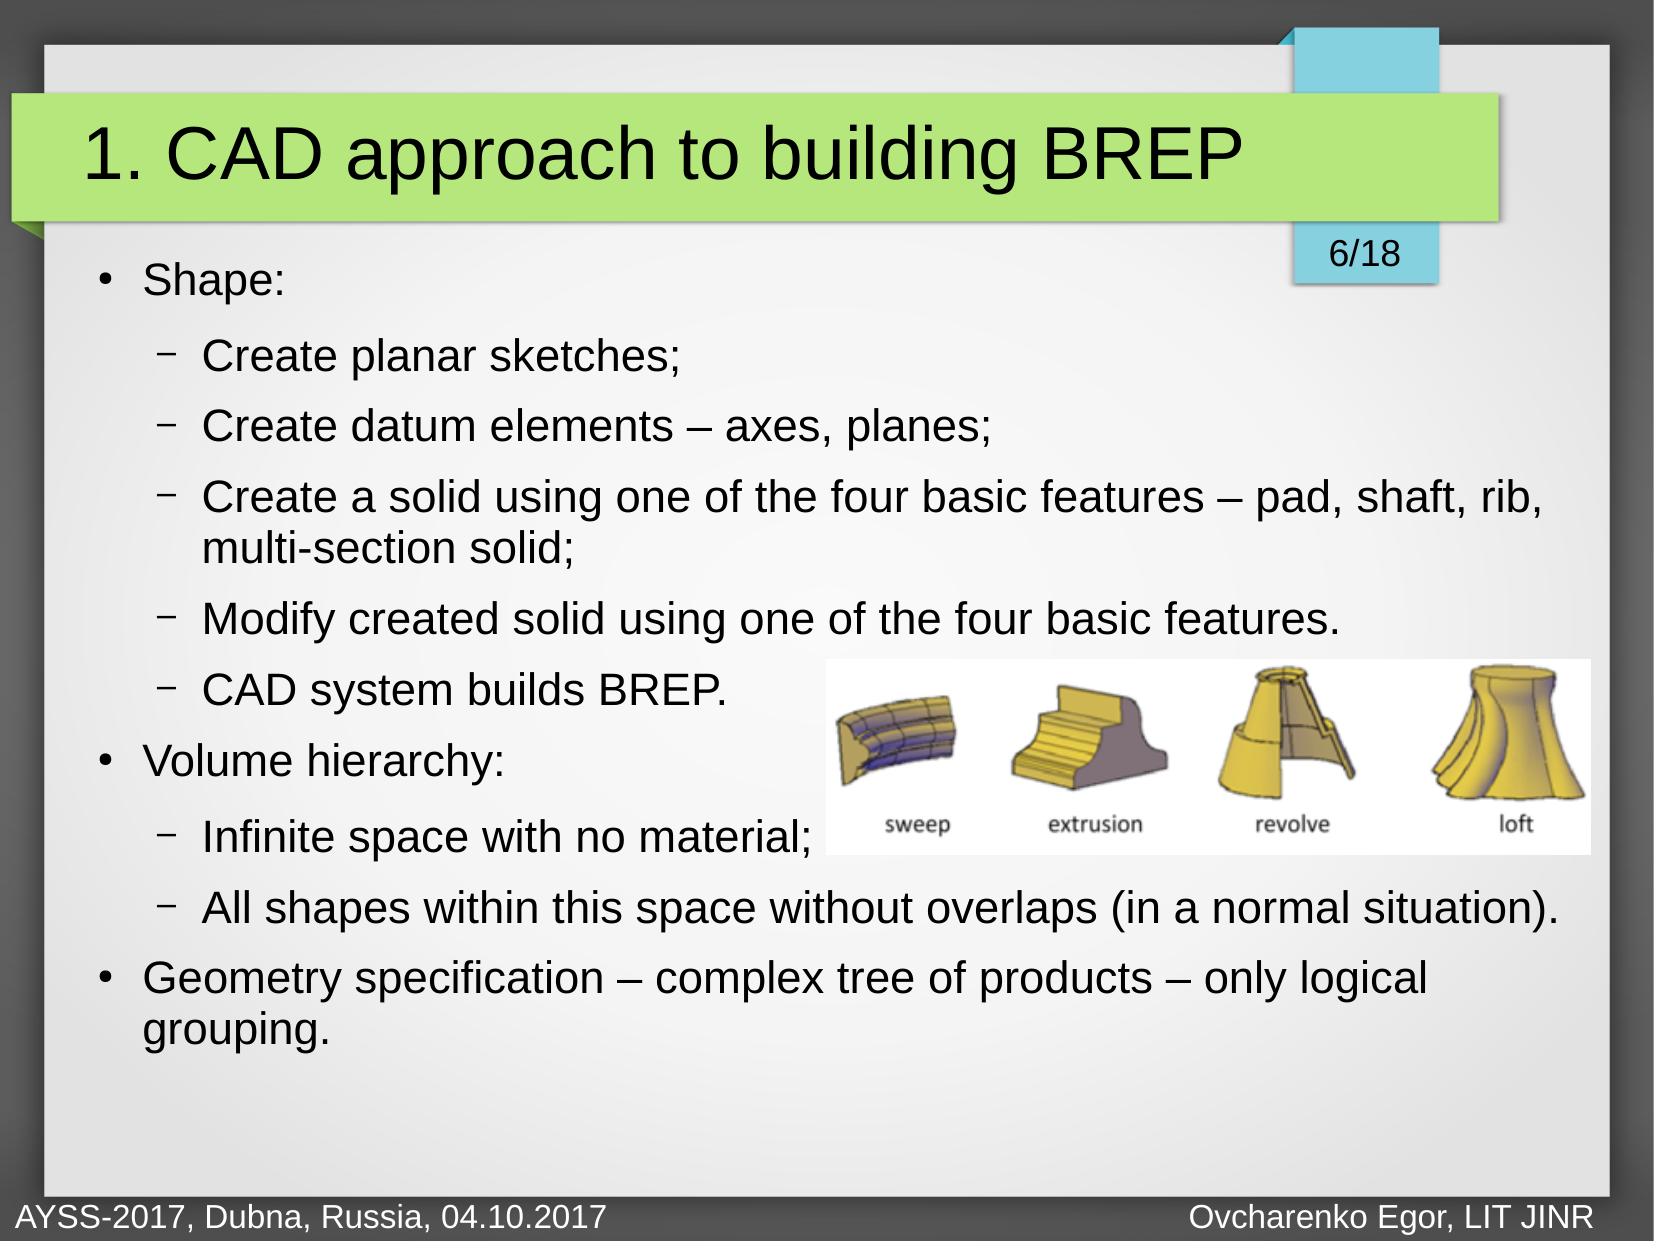

# 1. CAD approach to building BREP
6/18
Shape:
Create planar sketches;
Create datum elements – axes, planes;
Create a solid using one of the four basic features – pad, shaft, rib, multi-section solid;
Modify created solid using one of the four basic features.
CAD system builds BREP.
Volume hierarchy:
Infinite space with no material;
All shapes within this space without overlaps (in a normal situation).
Geometry specification – complex tree of products – only logical grouping.
AYSS-2017, Dubna, Russia, 04.10.2017 Ovcharenko Egor, LIT JINR